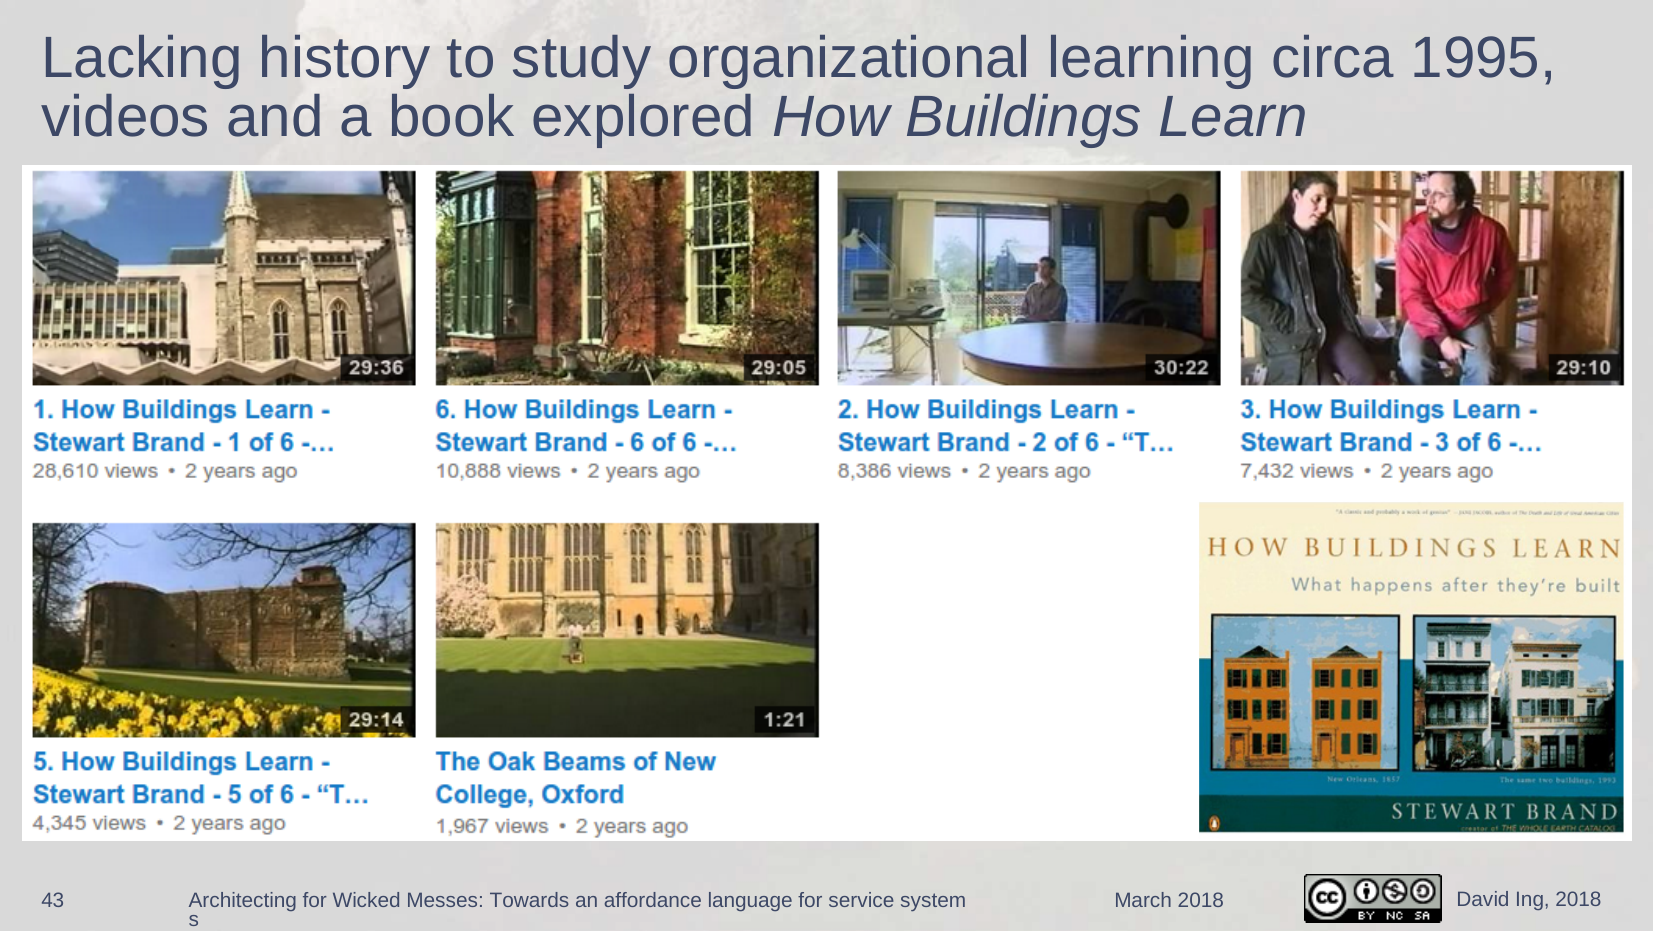

# Lacking history to study organizational learning circa 1995, videos and a book explored How Buildings Learn
Architecting for Wicked Messes: Towards an affordance language for service systems
March 2018
43